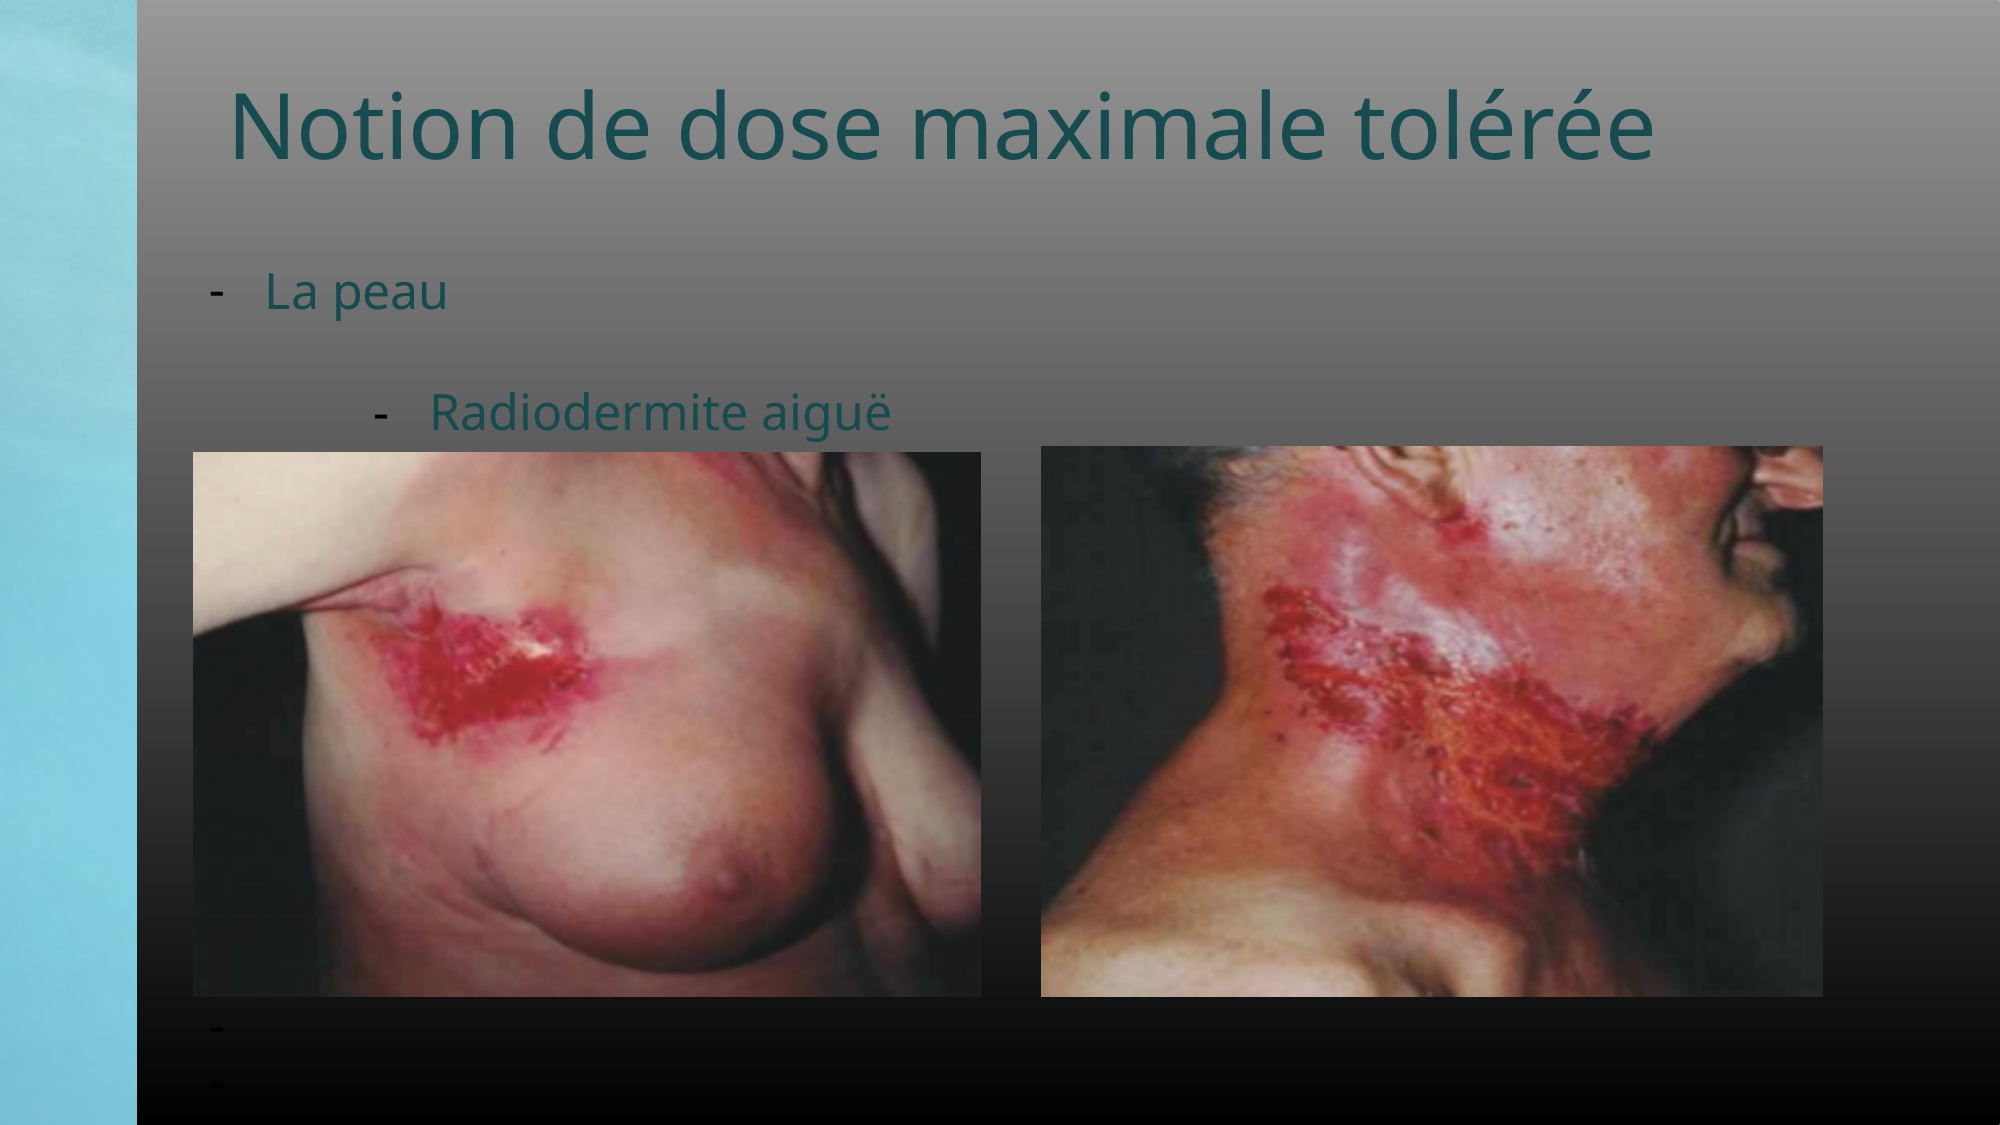

# Notion de dose maximale tolérée
La peau
Radiodermite aiguë